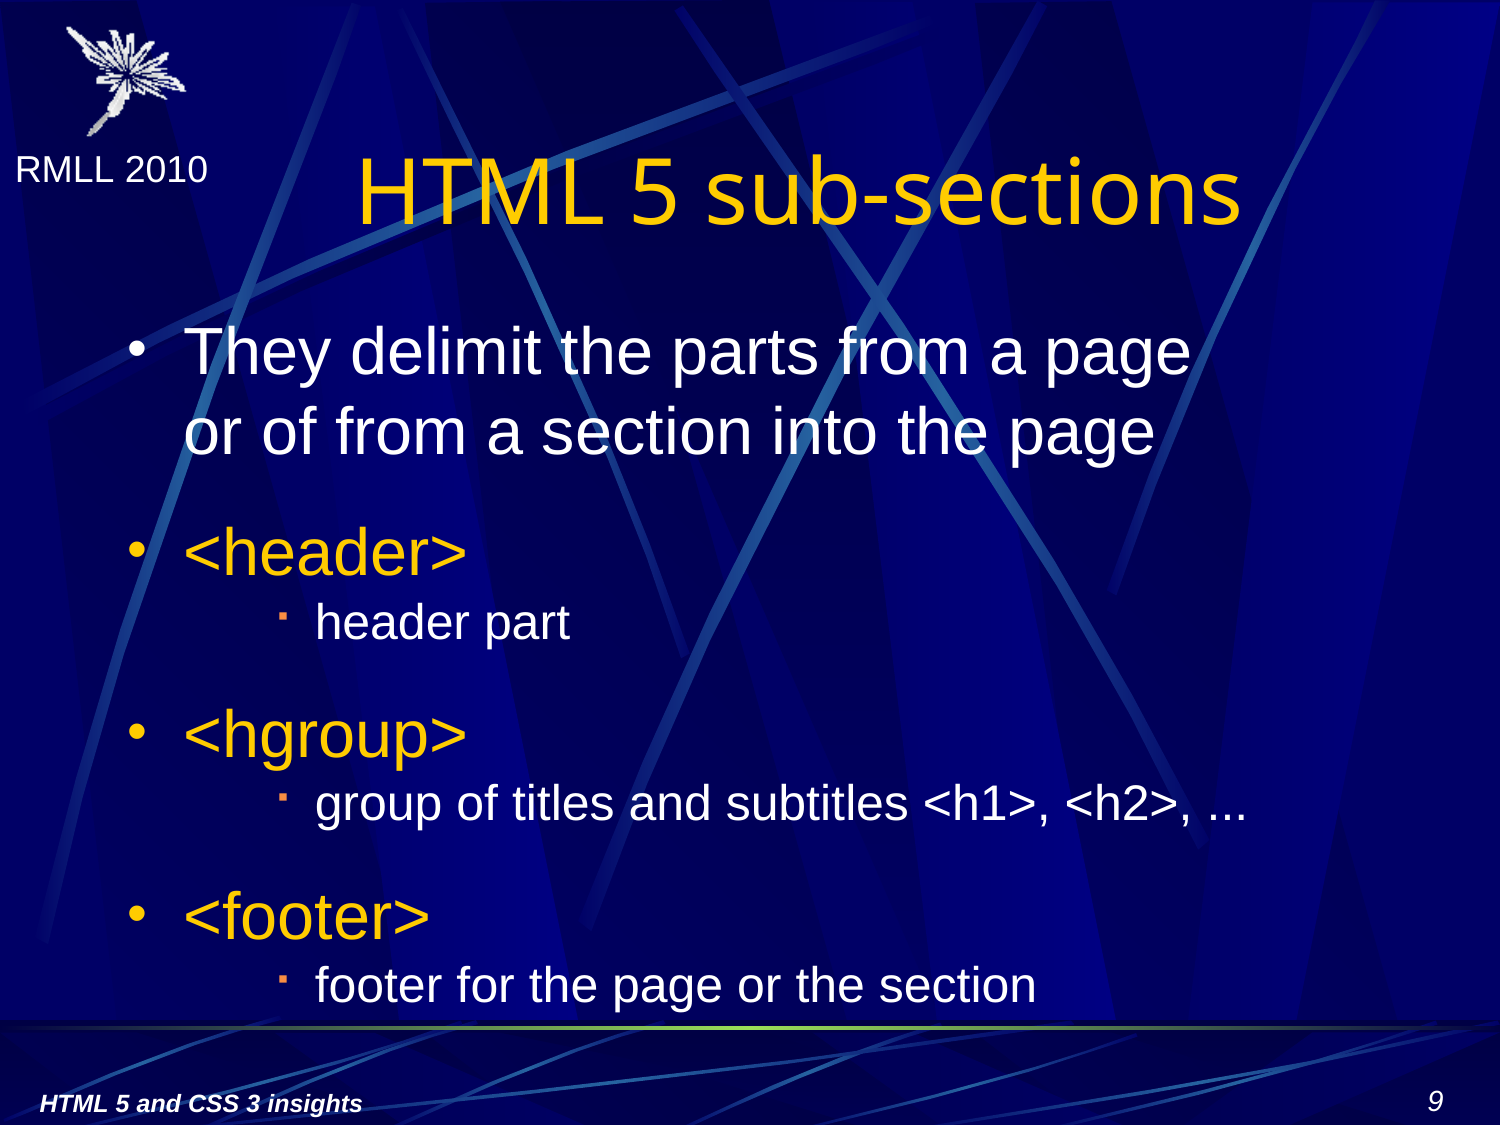

# HTML 5 sub-sections
They delimit the parts from a page
or of from a section into the page
<header>
header part
<hgroup>
group of titles and subtitles <h1>, <h2>, ...
footer for the page or the section